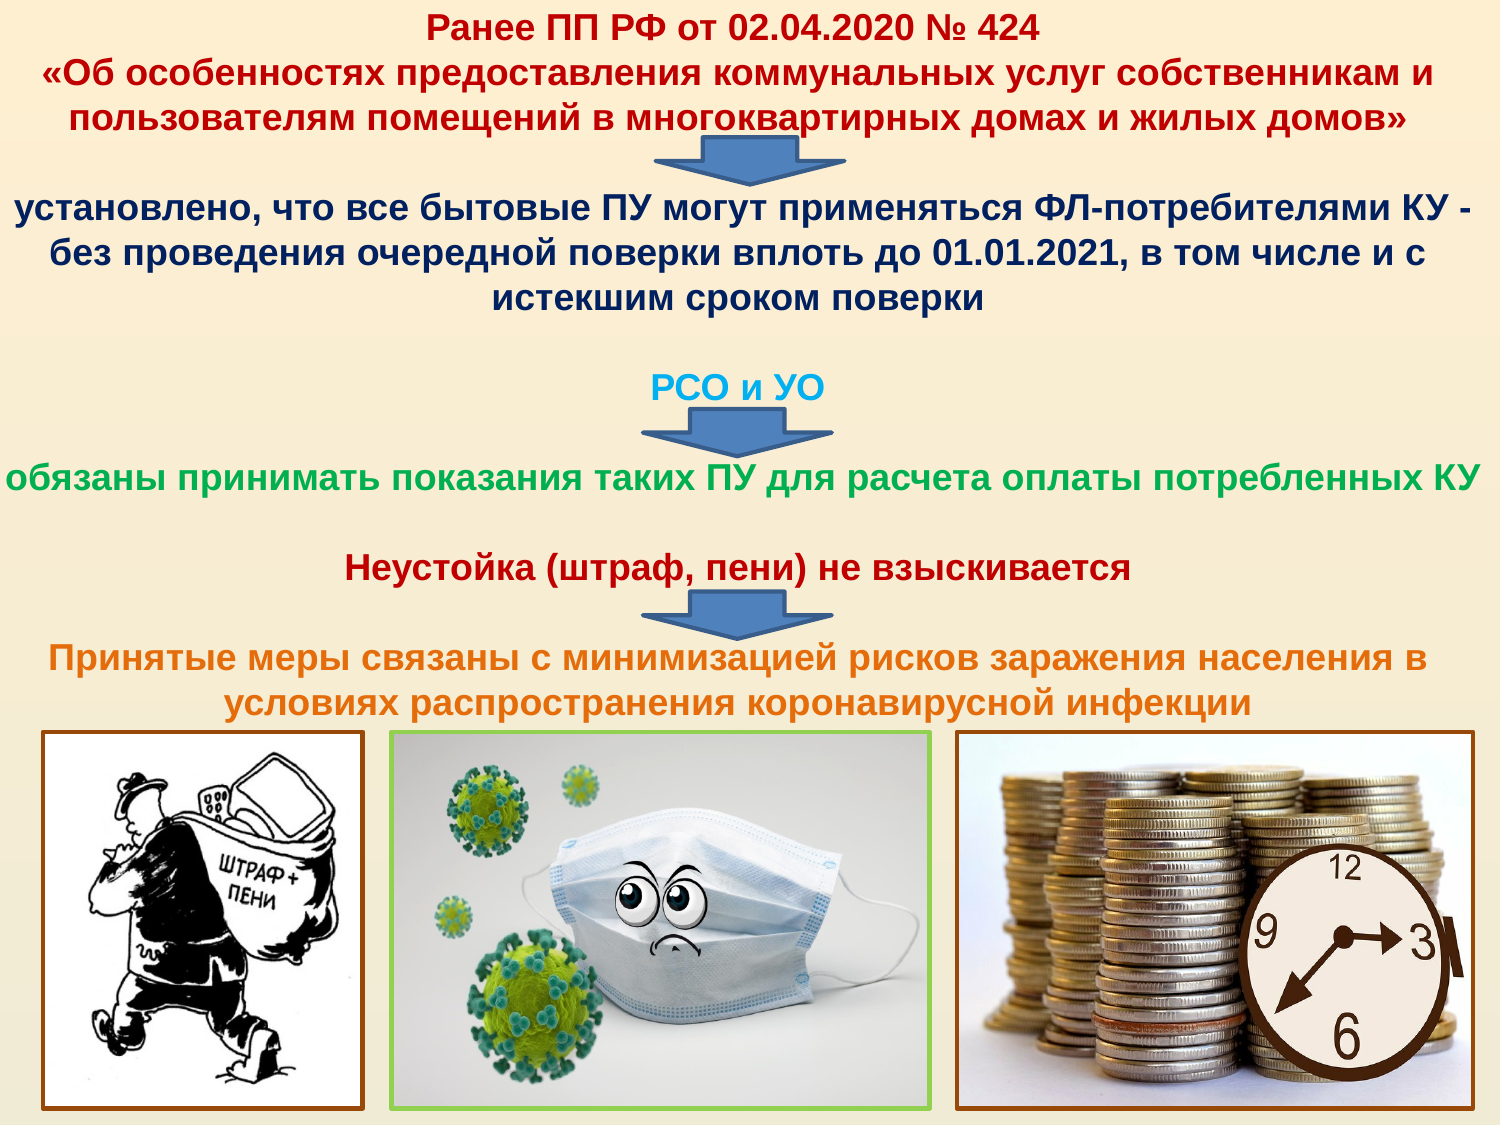

Ранее ПП РФ от 02.04.2020 № 424
«Об особенностях предоставления коммунальных услуг собственникам и пользователям помещений в многоквартирных домах и жилых домов»
 установлено, что все бытовые ПУ могут применяться ФЛ-потребителями КУ - без проведения очередной поверки вплоть до 01.01.2021, в том числе и с истекшим сроком поверки
РСО и УО
 обязаны принимать показания таких ПУ для расчета оплаты потребленных КУ
Неустойка (штраф, пени) не взыскивается
Принятые меры связаны с минимизацией рисков заражения населения в условиях распространения коронавирусной инфекции